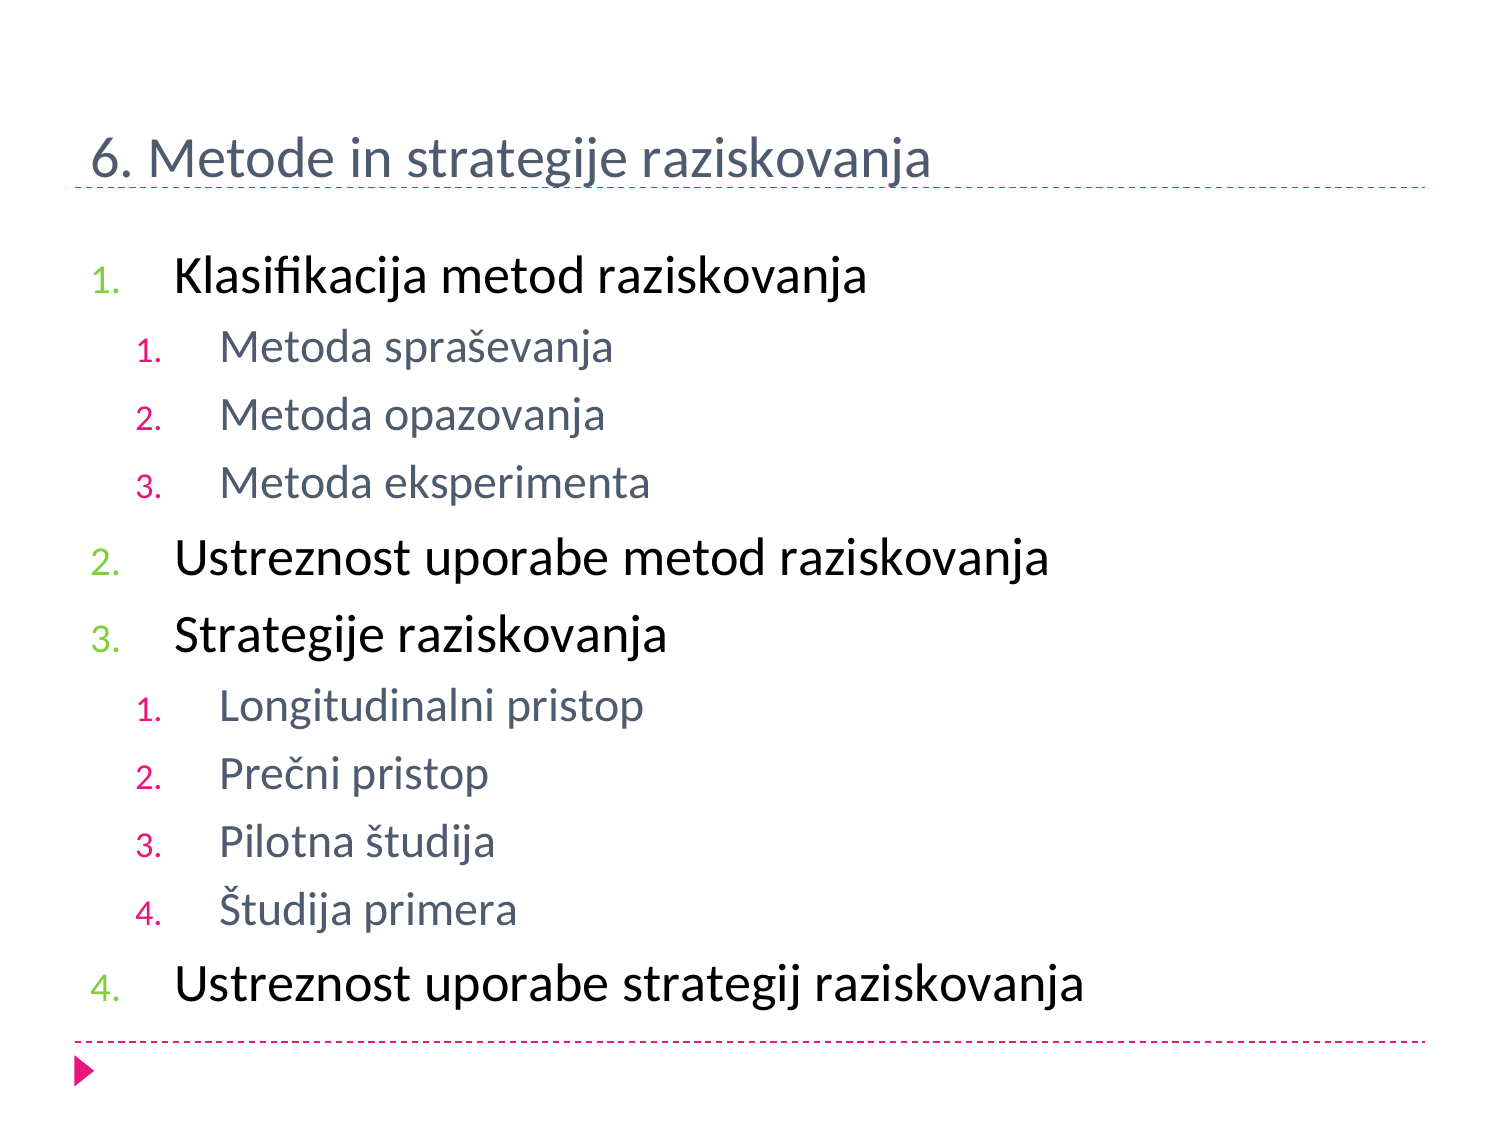

# 6. Metode in strategije raziskovanja
Klasifikacija metod raziskovanja
Metoda spraševanja
Metoda opazovanja
Metoda eksperimenta
Ustreznost uporabe metod raziskovanja
Strategije raziskovanja
Longitudinalni pristop
Prečni pristop
Pilotna študija
Študija primera
Ustreznost uporabe strategij raziskovanja